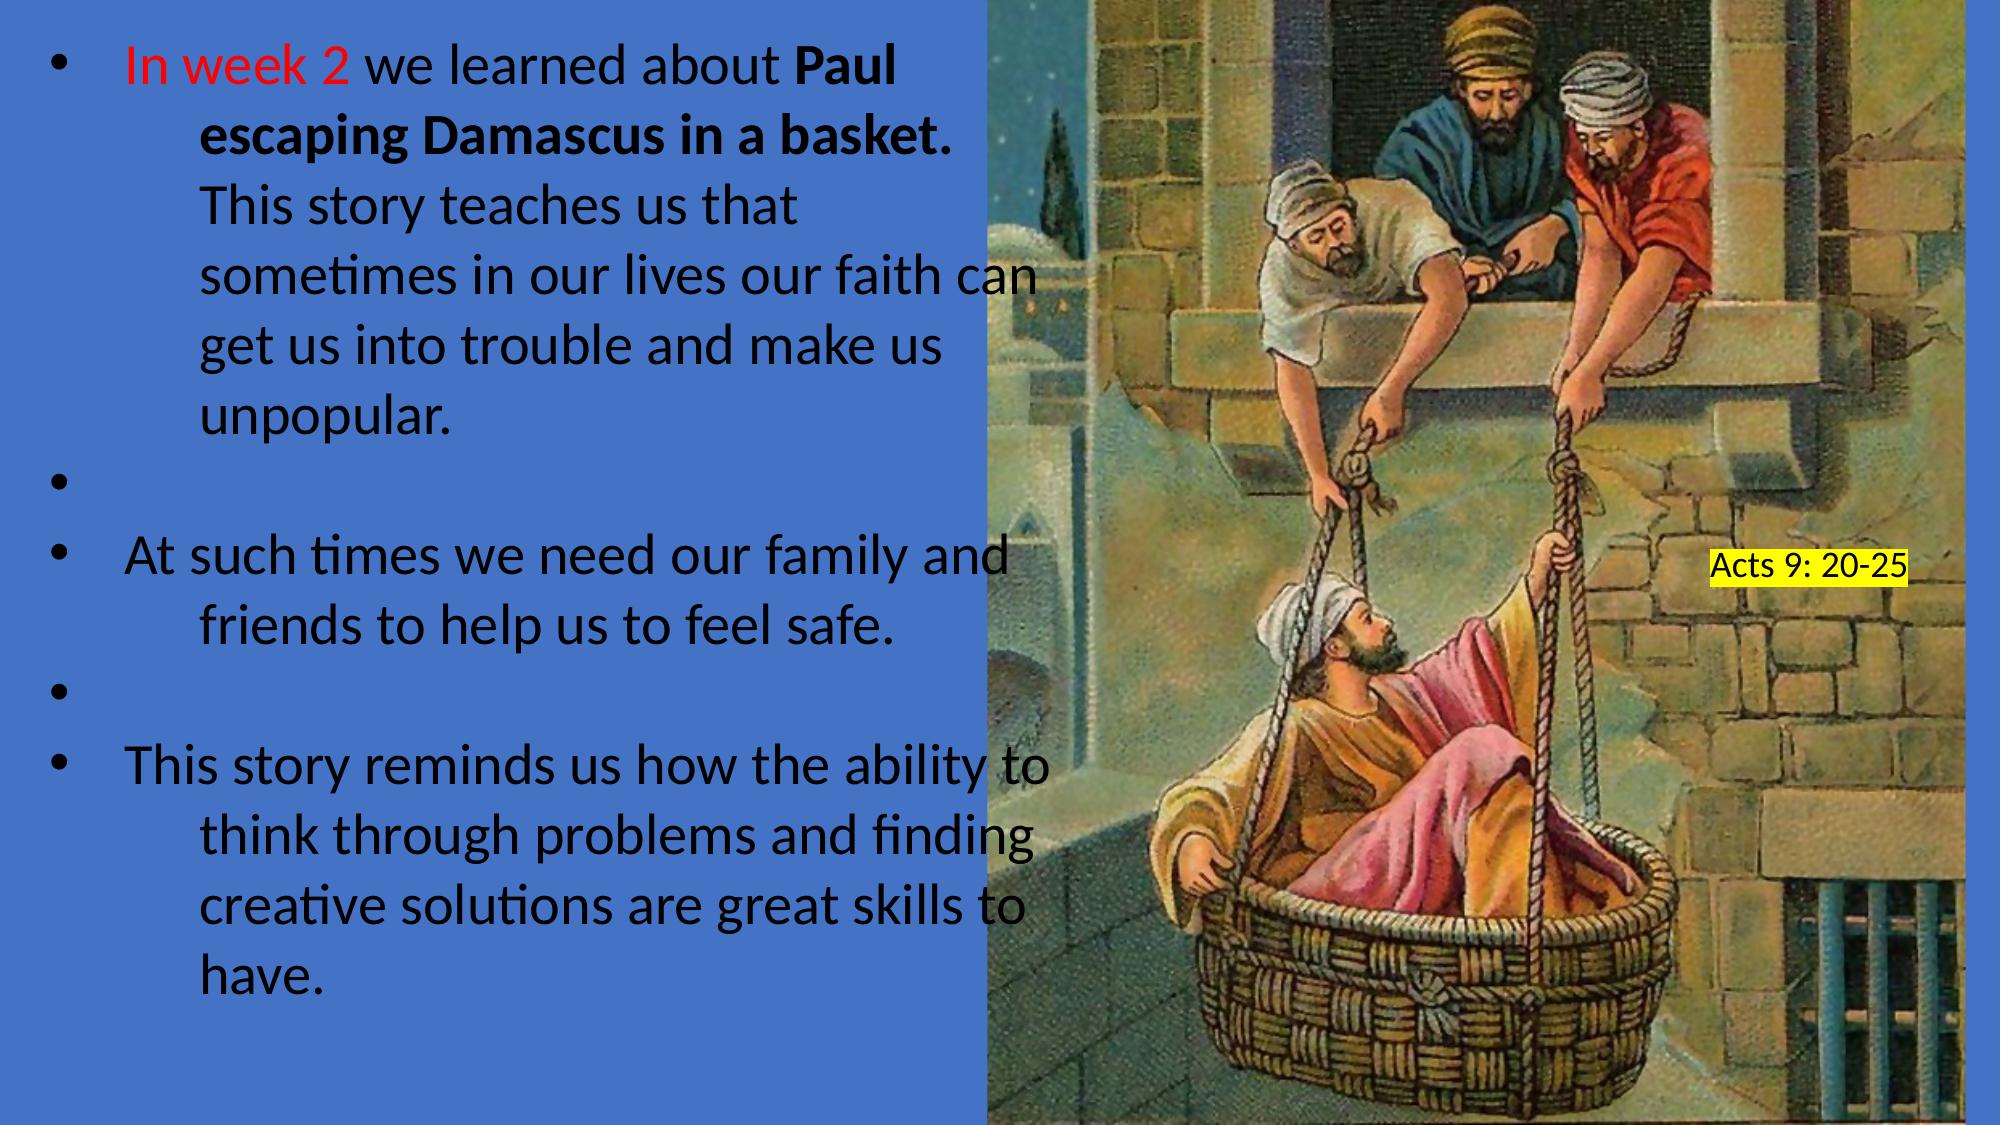

In week 2 we learned about Paul escaping Damascus in a basket. This story teaches us that sometimes in our lives our faith can get us into trouble and make us unpopular.
At such times we need our family and friends to help us to feel safe.
This story reminds us how the ability to think through problems and finding creative solutions are great skills to have.
#
Acts 9: 20-25